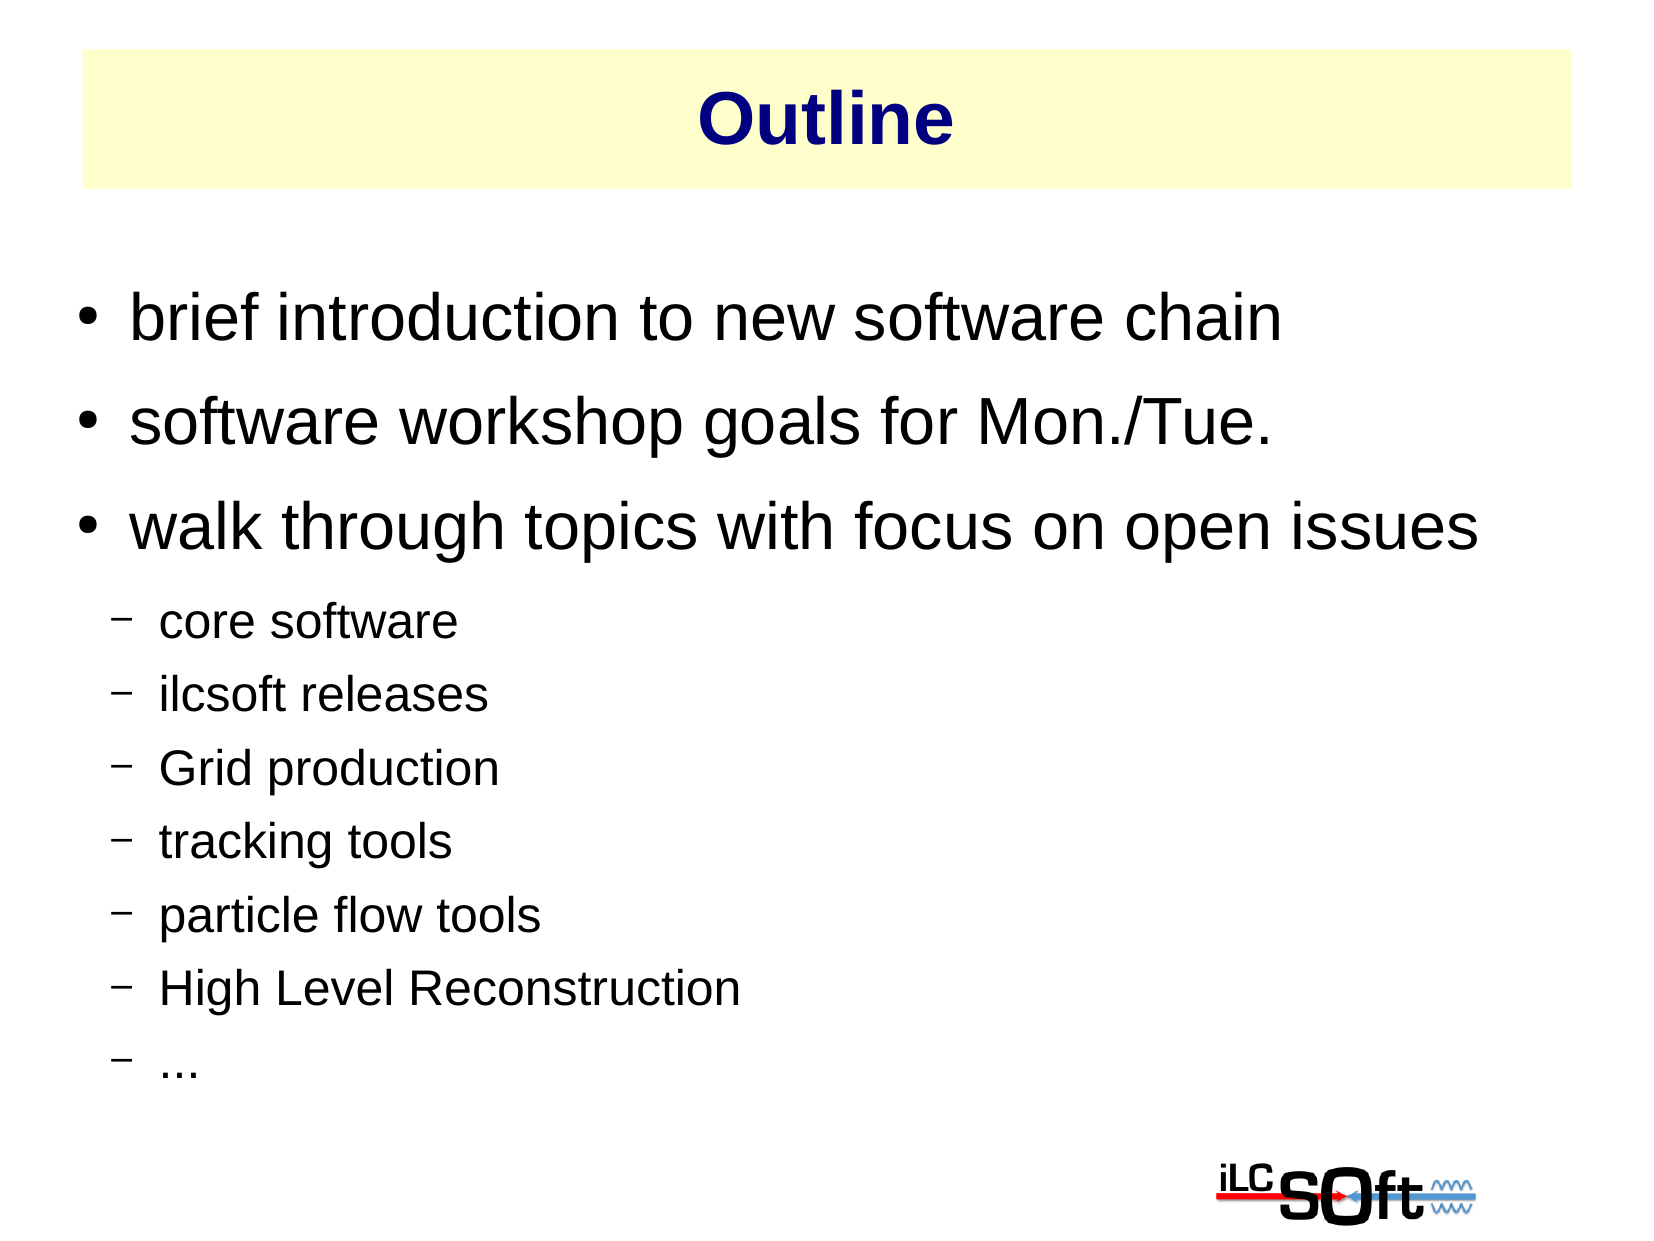

# Outline
brief introduction to new software chain
software workshop goals for Mon./Tue.
walk through topics with focus on open issues
core software
ilcsoft releases
Grid production
tracking tools
particle flow tools
High Level Reconstruction
...